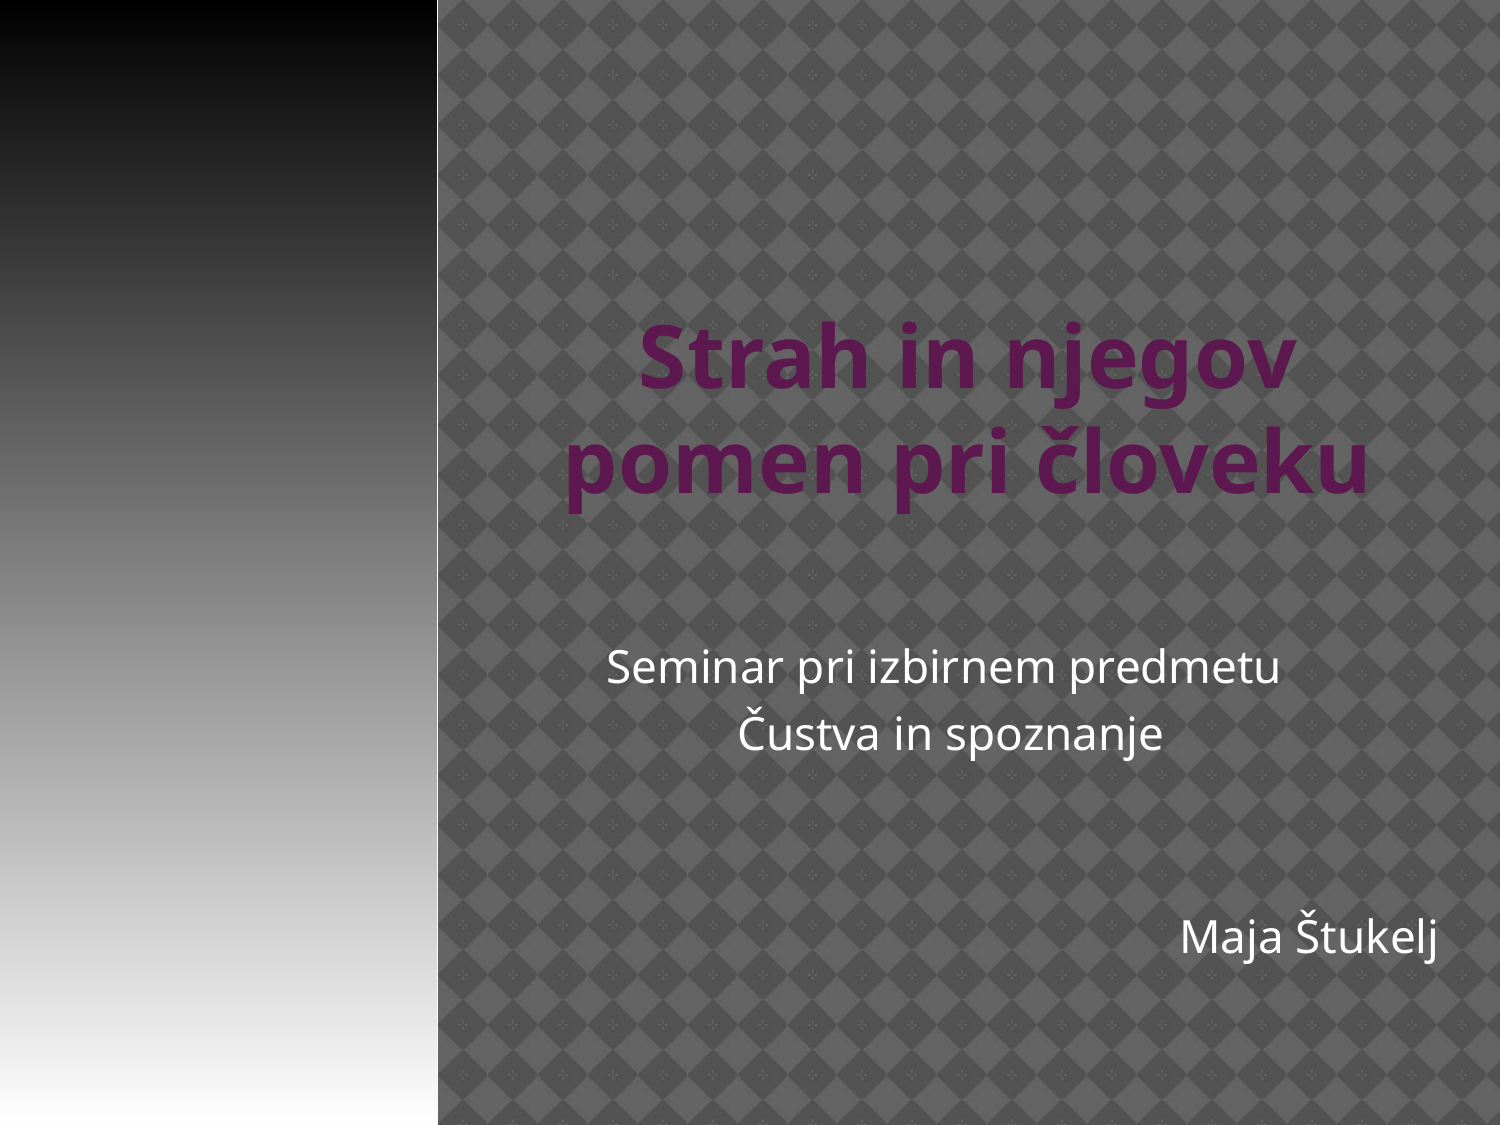

# Strah in njegov pomen pri človeku
Seminar pri izbirnem predmetu
Čustva in spoznanje
Maja Štukelj